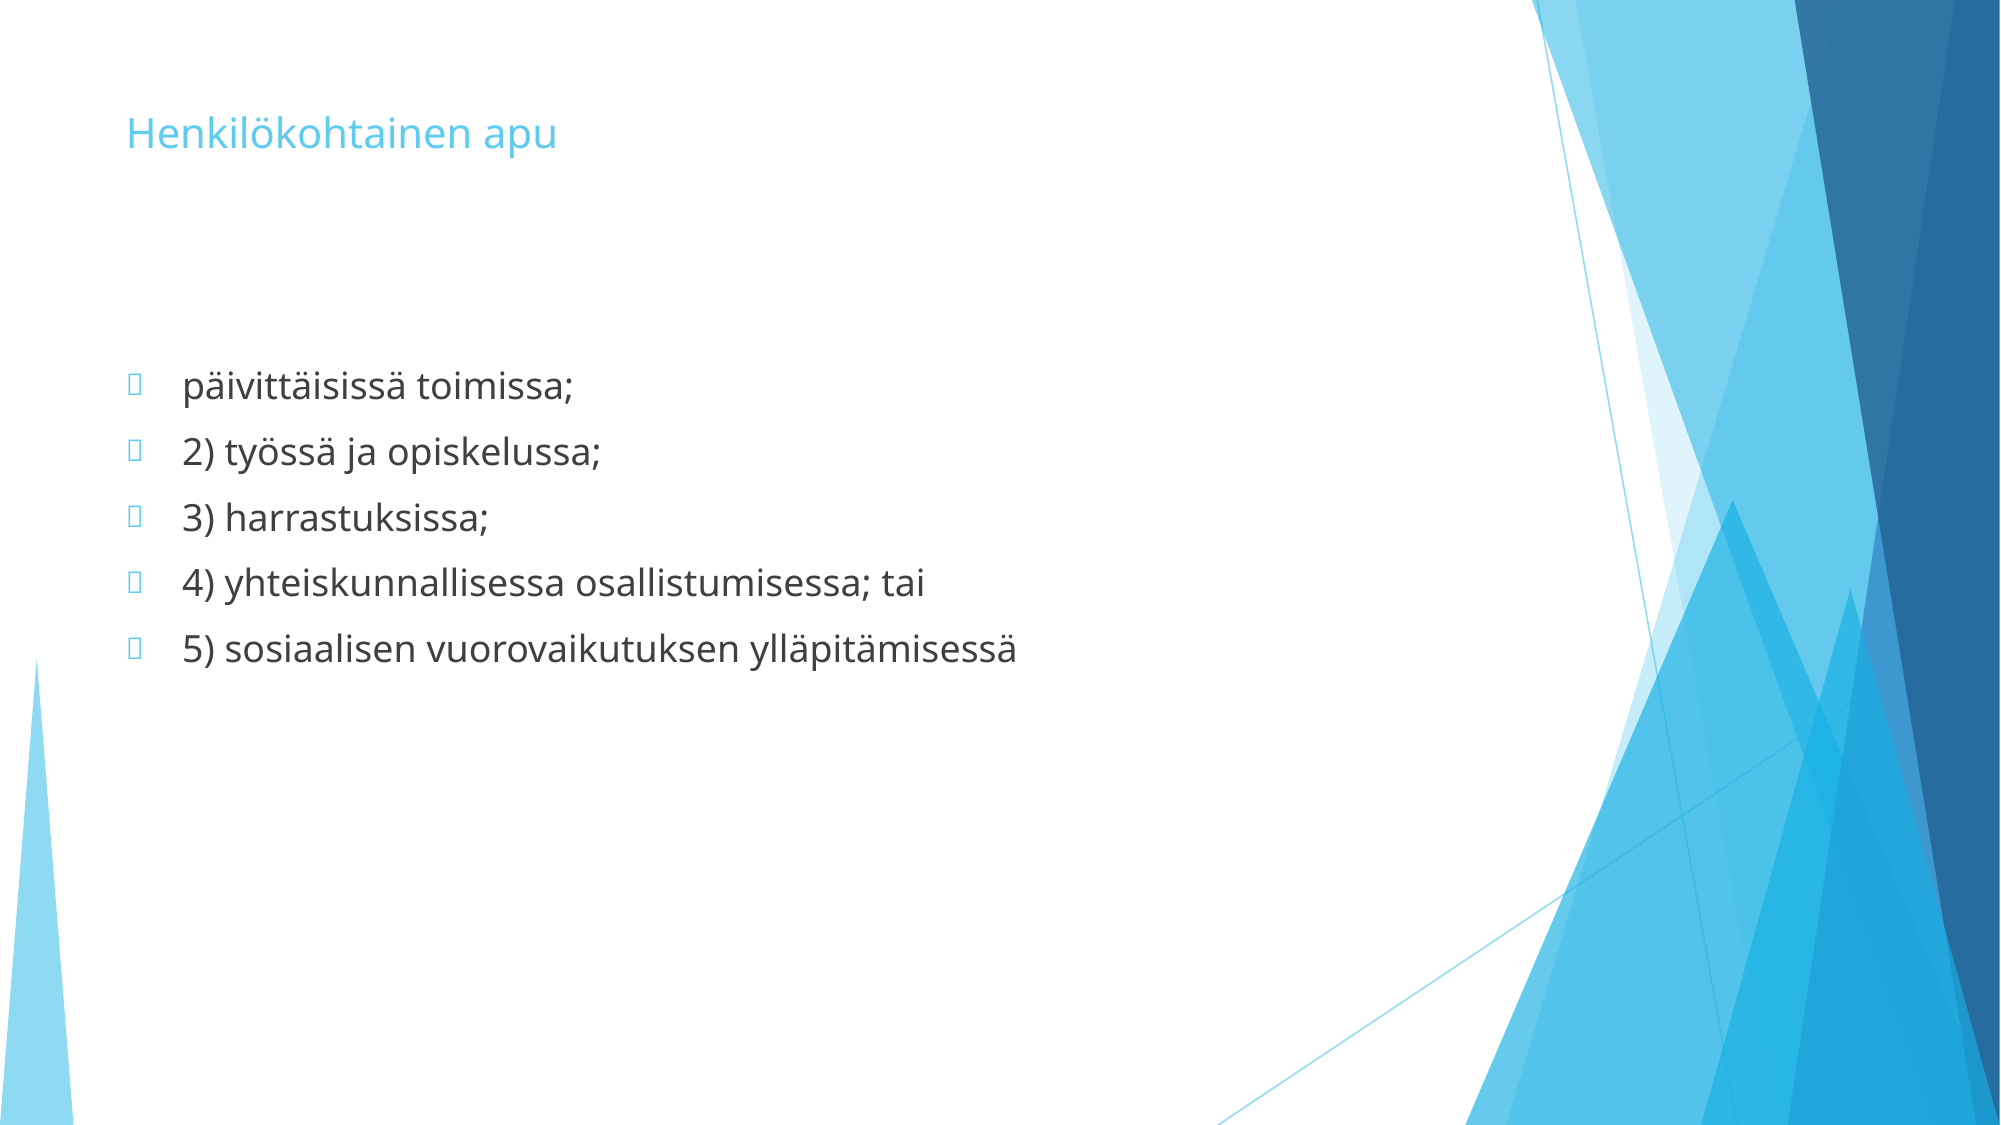

# Henkilökohtainen apu
päivittäisissä toimissa;
2) työssä ja opiskelussa;
3) harrastuksissa;
4) yhteiskunnallisessa osallistumisessa; tai
5) sosiaalisen vuorovaikutuksen ylläpitämisessä